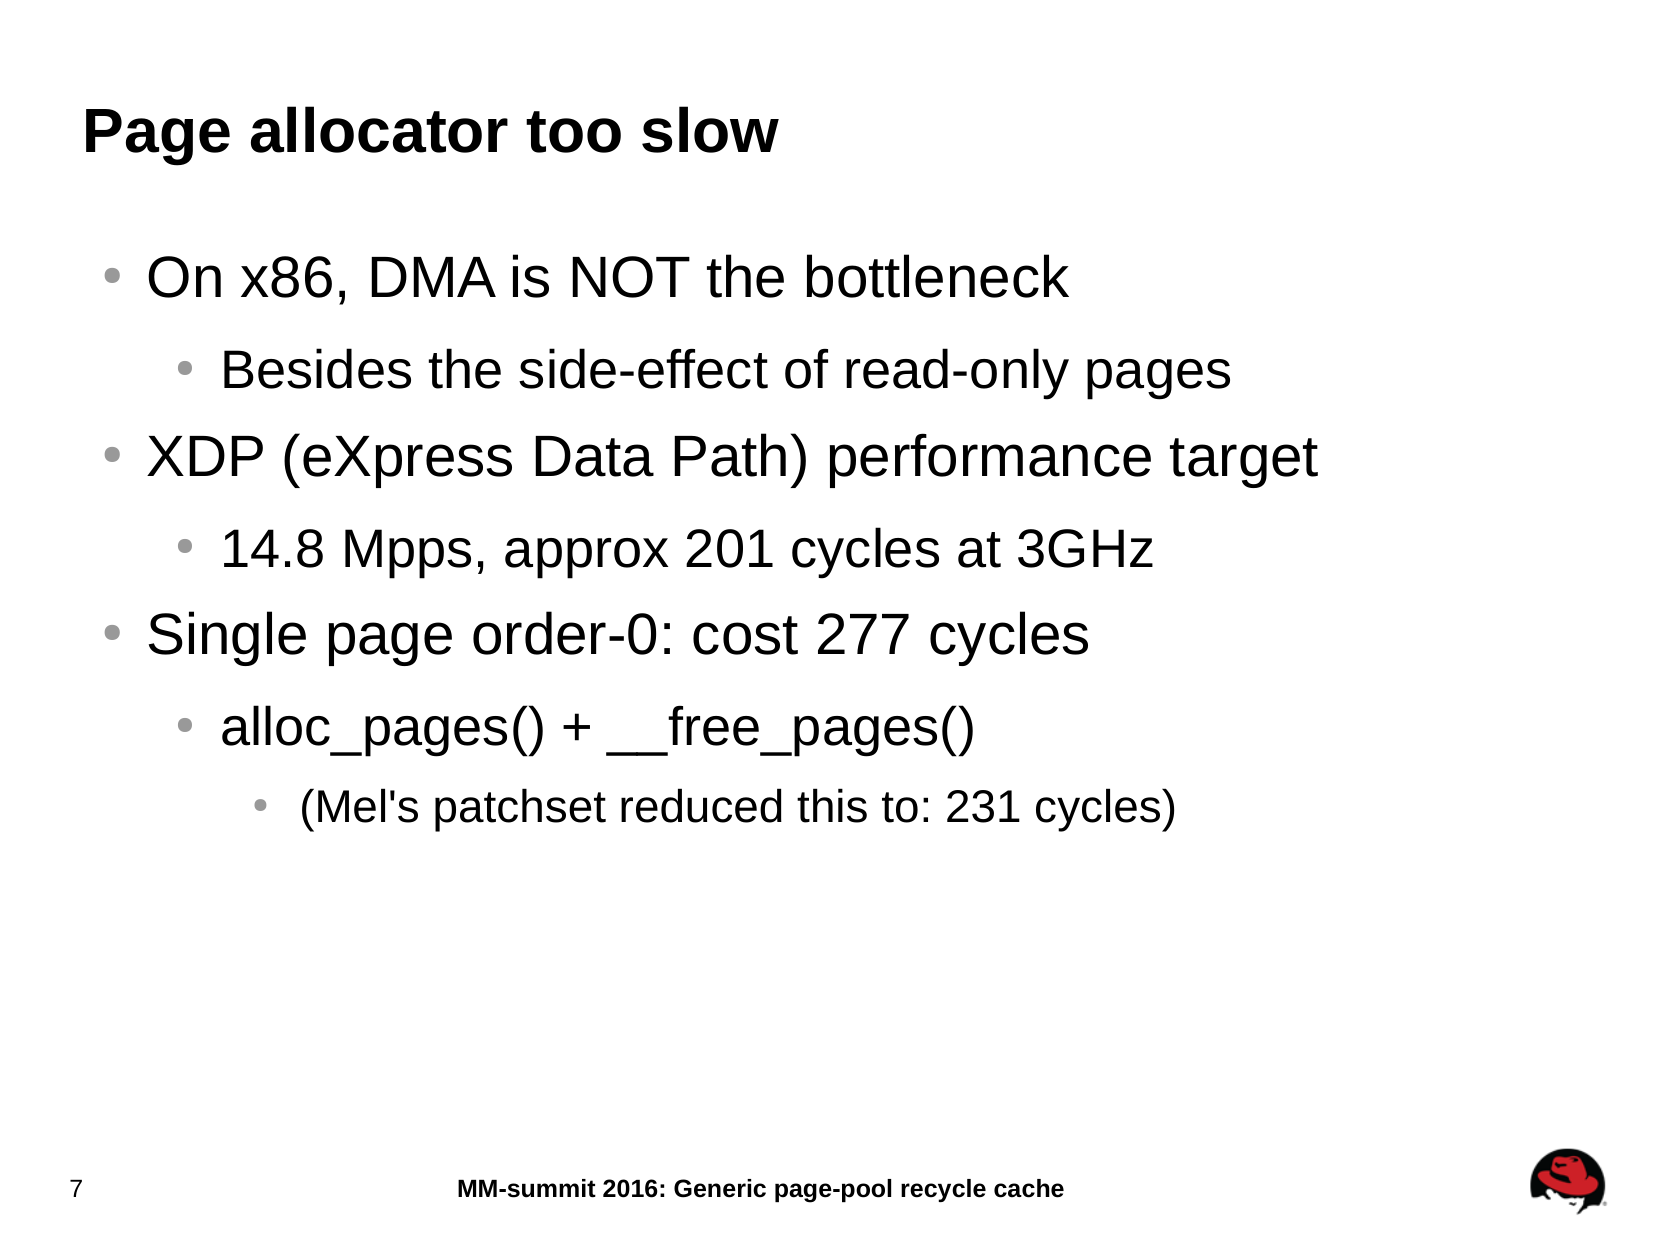

# Page allocator too slow
On x86, DMA is NOT the bottleneck
Besides the side-effect of read-only pages
XDP (eXpress Data Path) performance target
14.8 Mpps, approx 201 cycles at 3GHz
Single page order-0: cost 277 cycles
alloc_pages() + __free_pages()
(Mel's patchset reduced this to: 231 cycles)